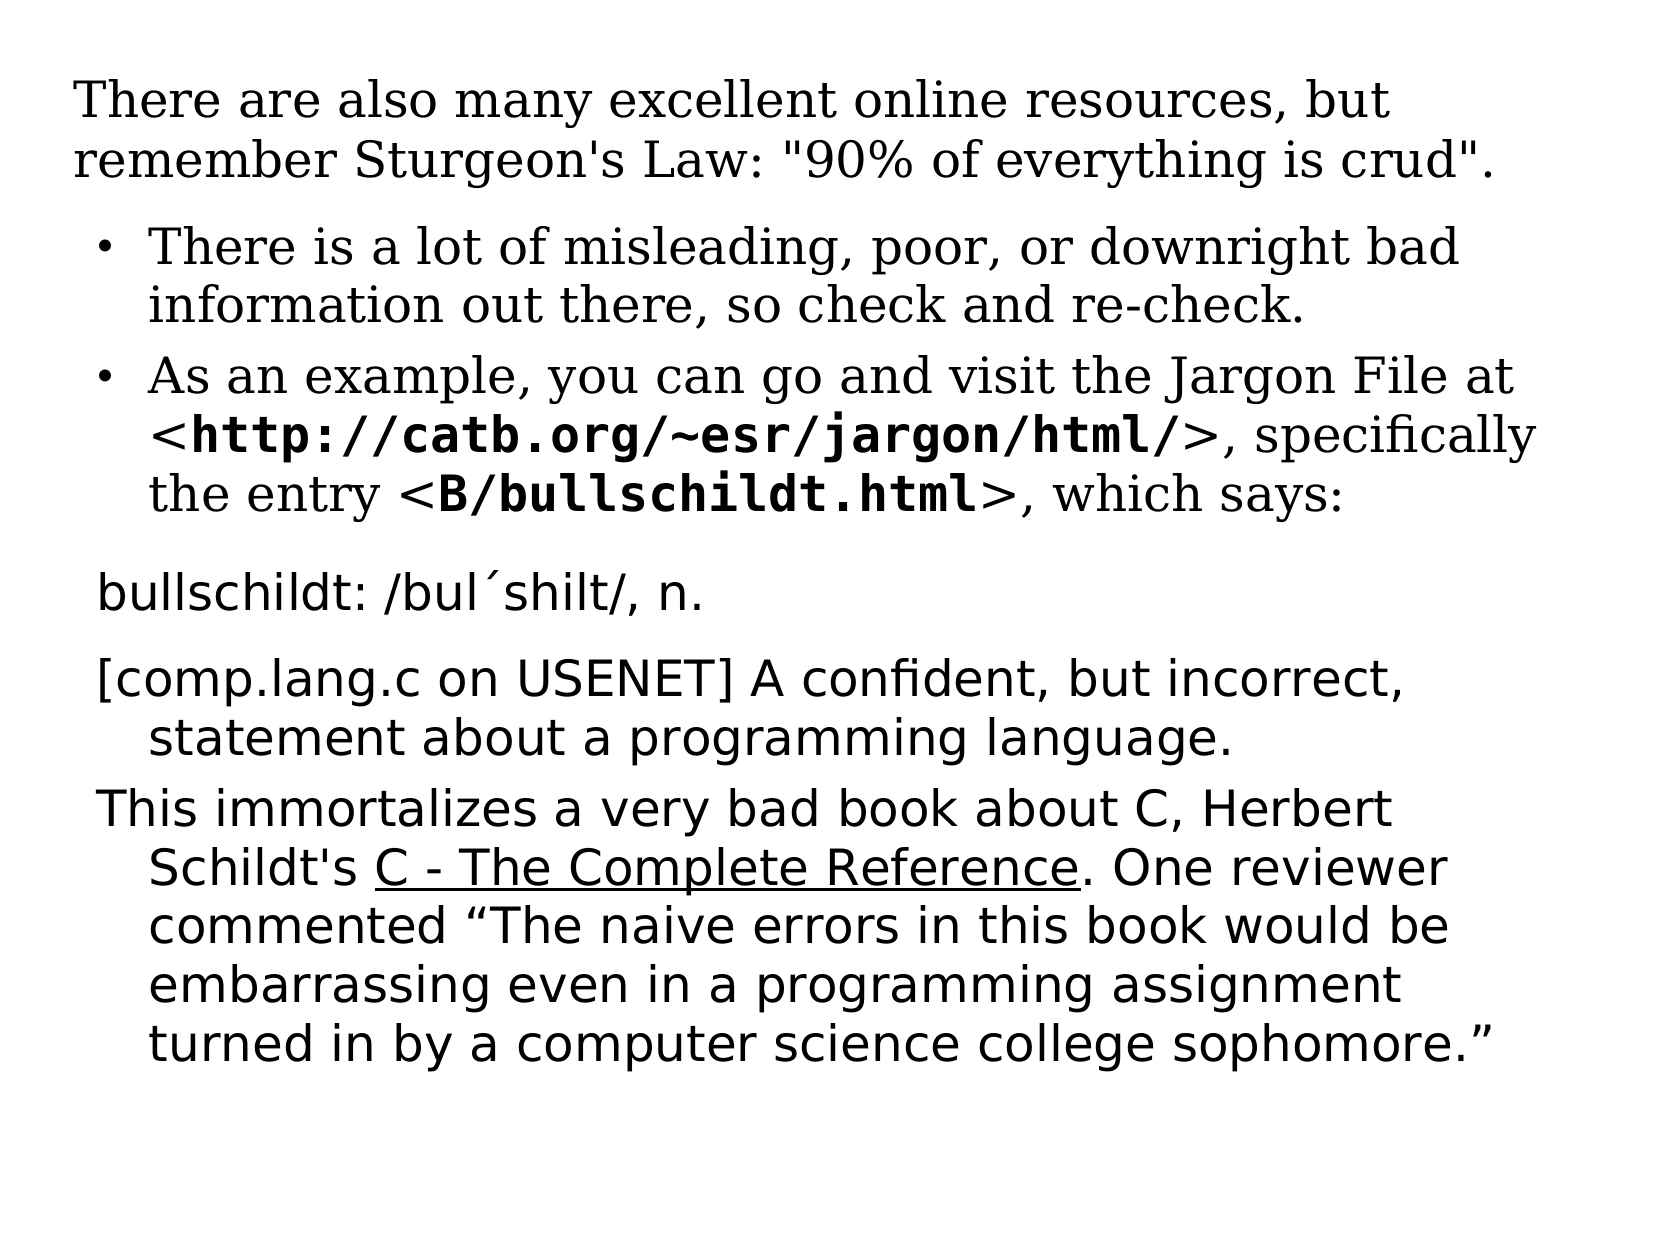

There are also many excellent online resources, but remember Sturgeon's Law: "90% of everything is crud".
There is a lot of misleading, poor, or downright bad information out there, so check and re-check.
As an example, you can go and visit the Jargon File at <http://catb.org/~esr/jargon/html/>, specifically the entry <B/bullschildt.html>, which says:
bullschildt: /bul´shilt/, n.
[comp.lang.c on USENET] A confident, but incorrect, statement about a programming language.
This immortalizes a very bad book about C, Herbert Schildt's C - The Complete Reference. One reviewer commented “The naive errors in this book would be embarrassing even in a programming assignment turned in by a computer science college sophomore.”